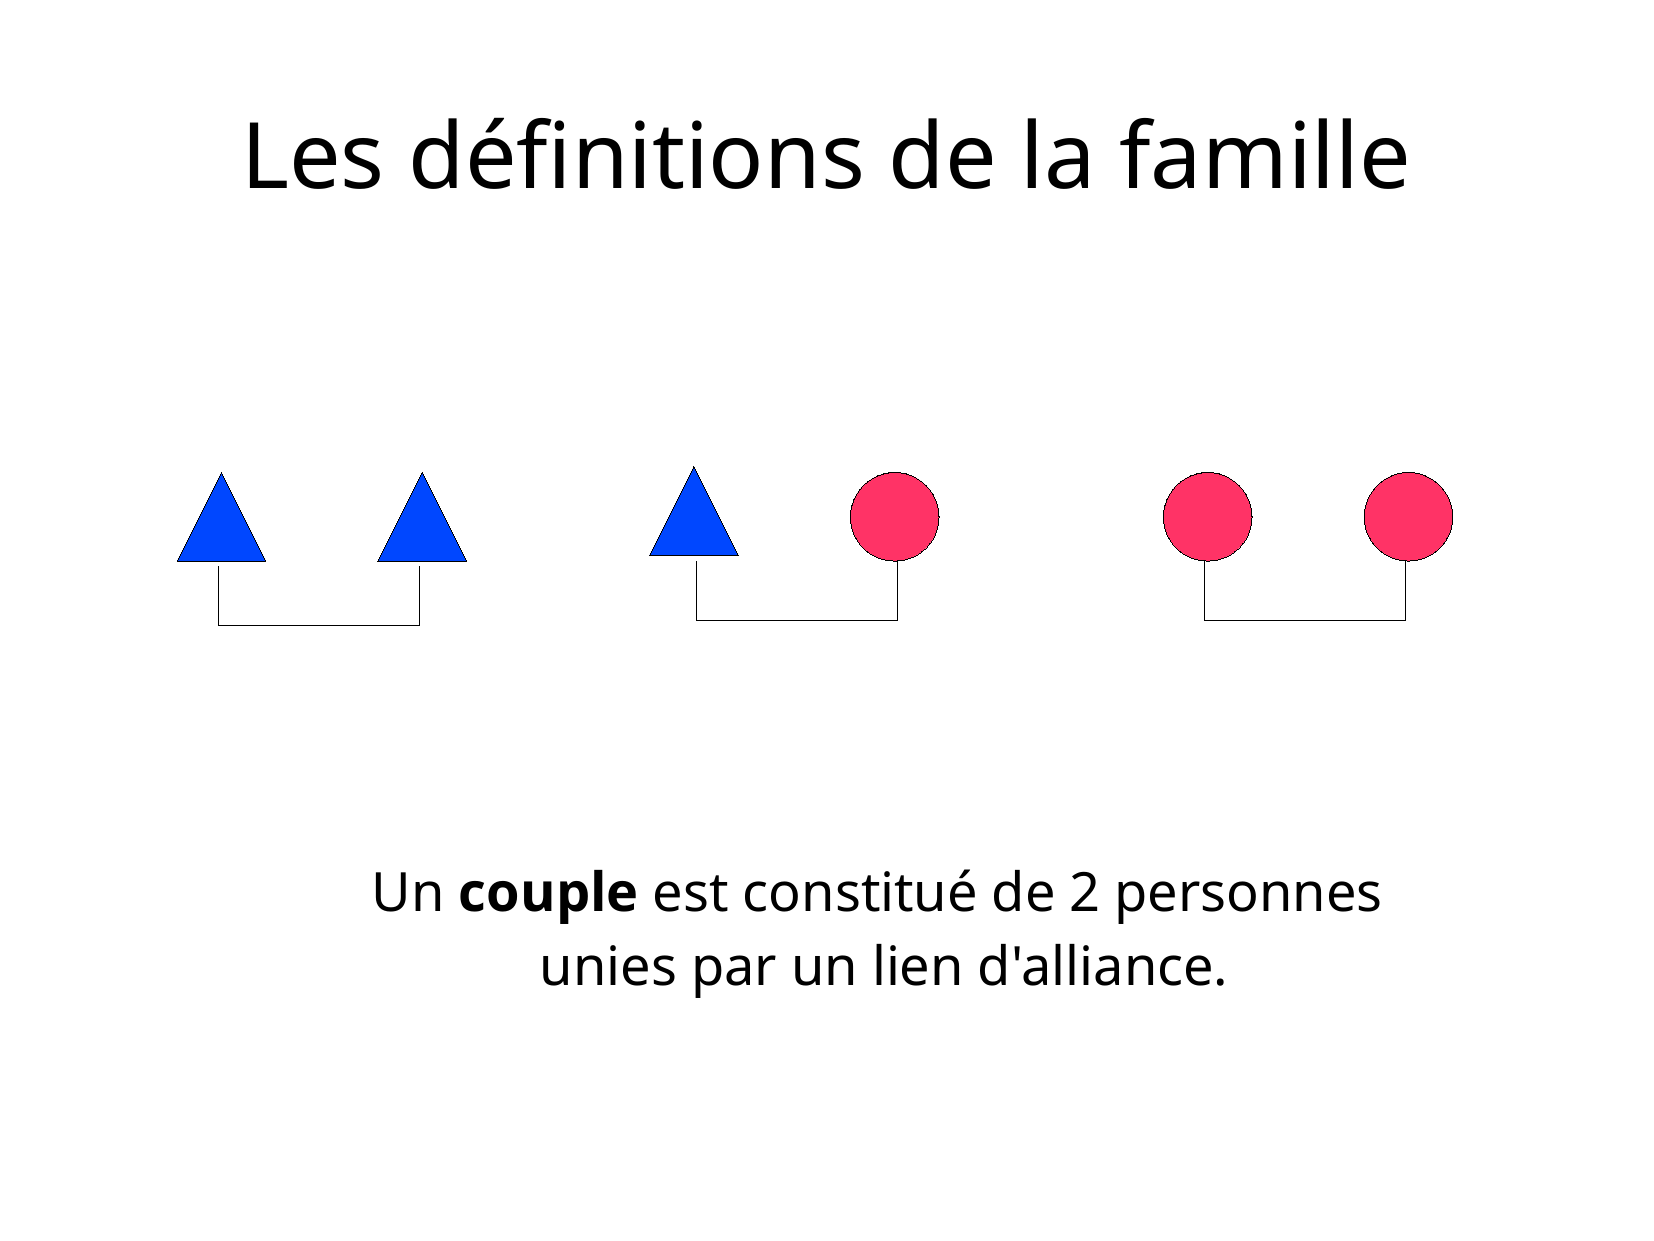

# Les définitions de la famille
Un couple est constitué de 2 personnes
 unies par un lien d'alliance.